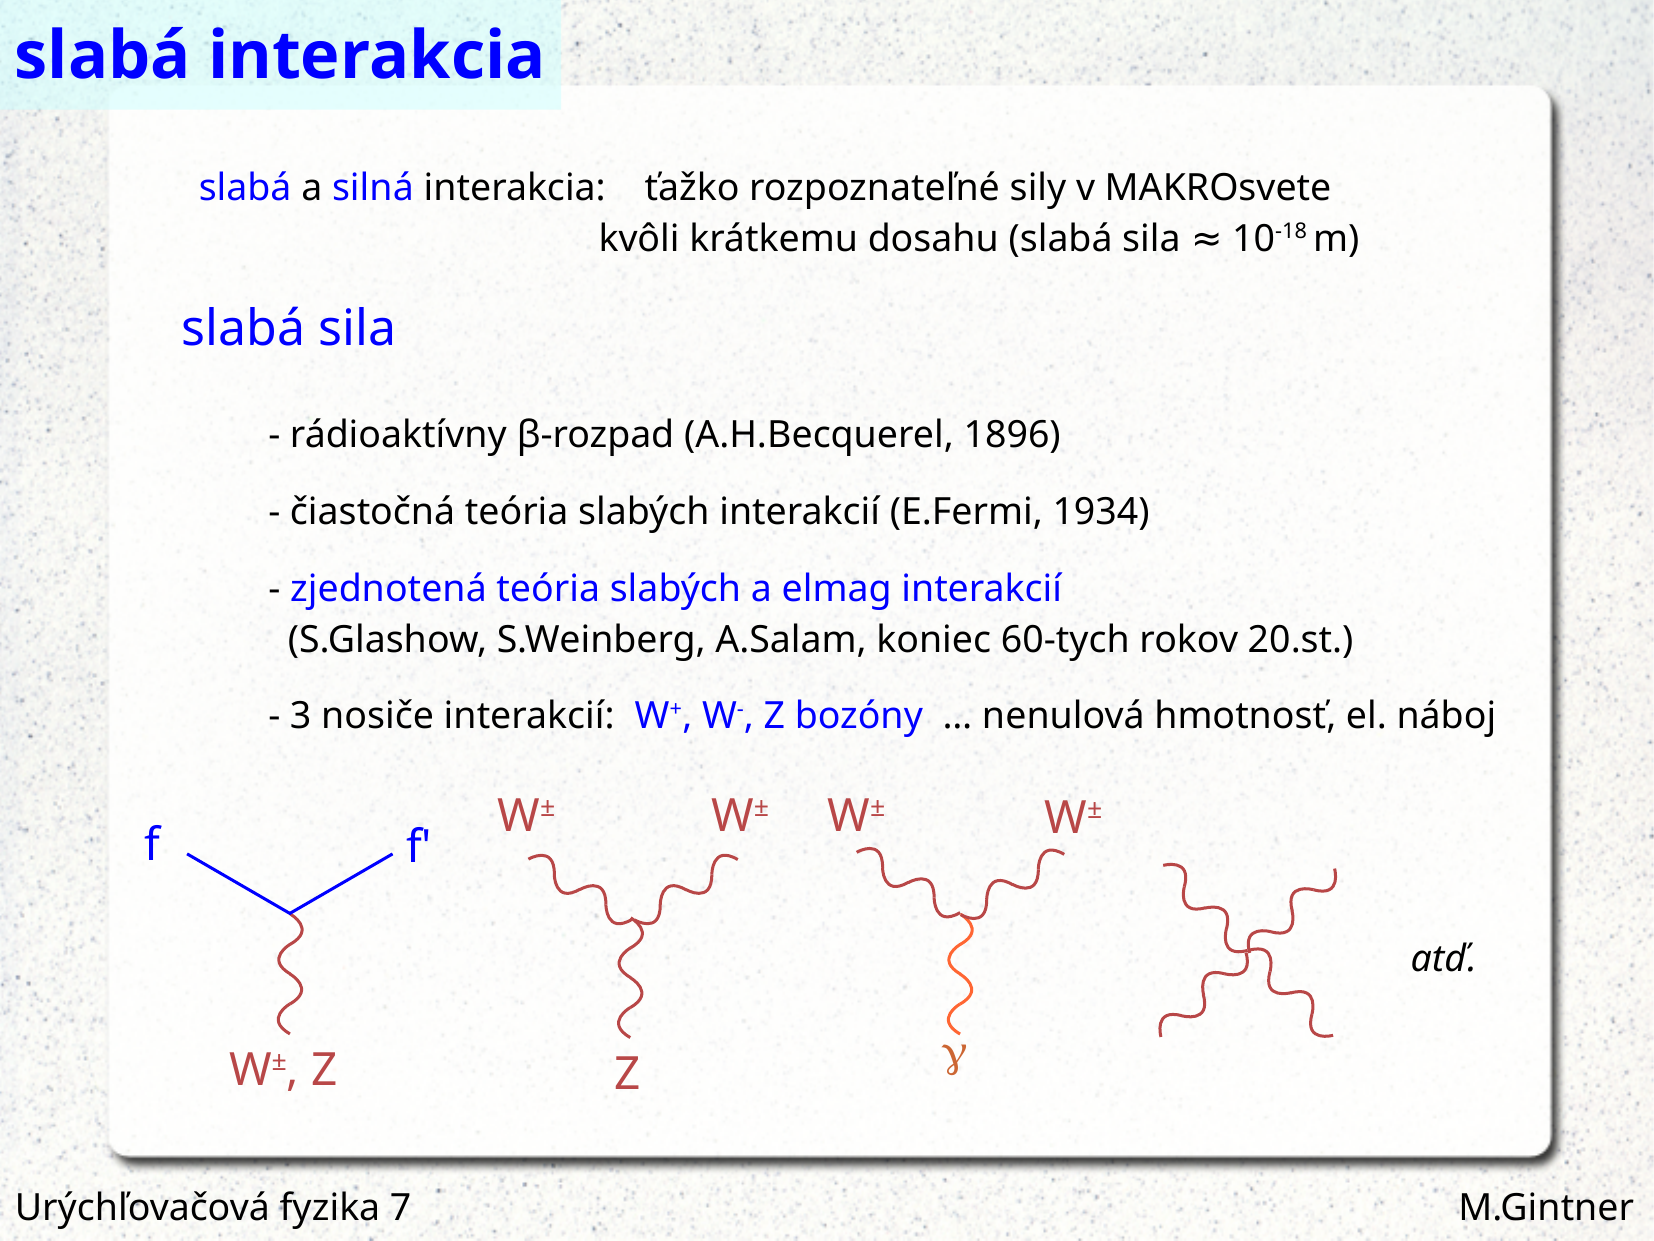

slabá interakcia
slabá a silná interakcia: ťažko rozpoznateľné sily v MAKROsvete
 kvôli krátkemu dosahu (slabá sila ≈ 10-18 m)
slabá sila
- rádioaktívny β-rozpad (A.H.Becquerel, 1896)
- čiastočná teória slabých interakcií (E.Fermi, 1934)
- zjednotená teória slabých a elmag interakcií
 (S.Glashow, S.Weinberg, A.Salam, koniec 60-tych rokov 20.st.)
- 3 nosiče interakcií: W+, W-, Z bozóny … nenulová hmotnosť, el. náboj
W±
W±
Z
W±
W±
g
f
f'
W±, Z
atď.
Urýchľovačová fyzika 7
M.Gintner